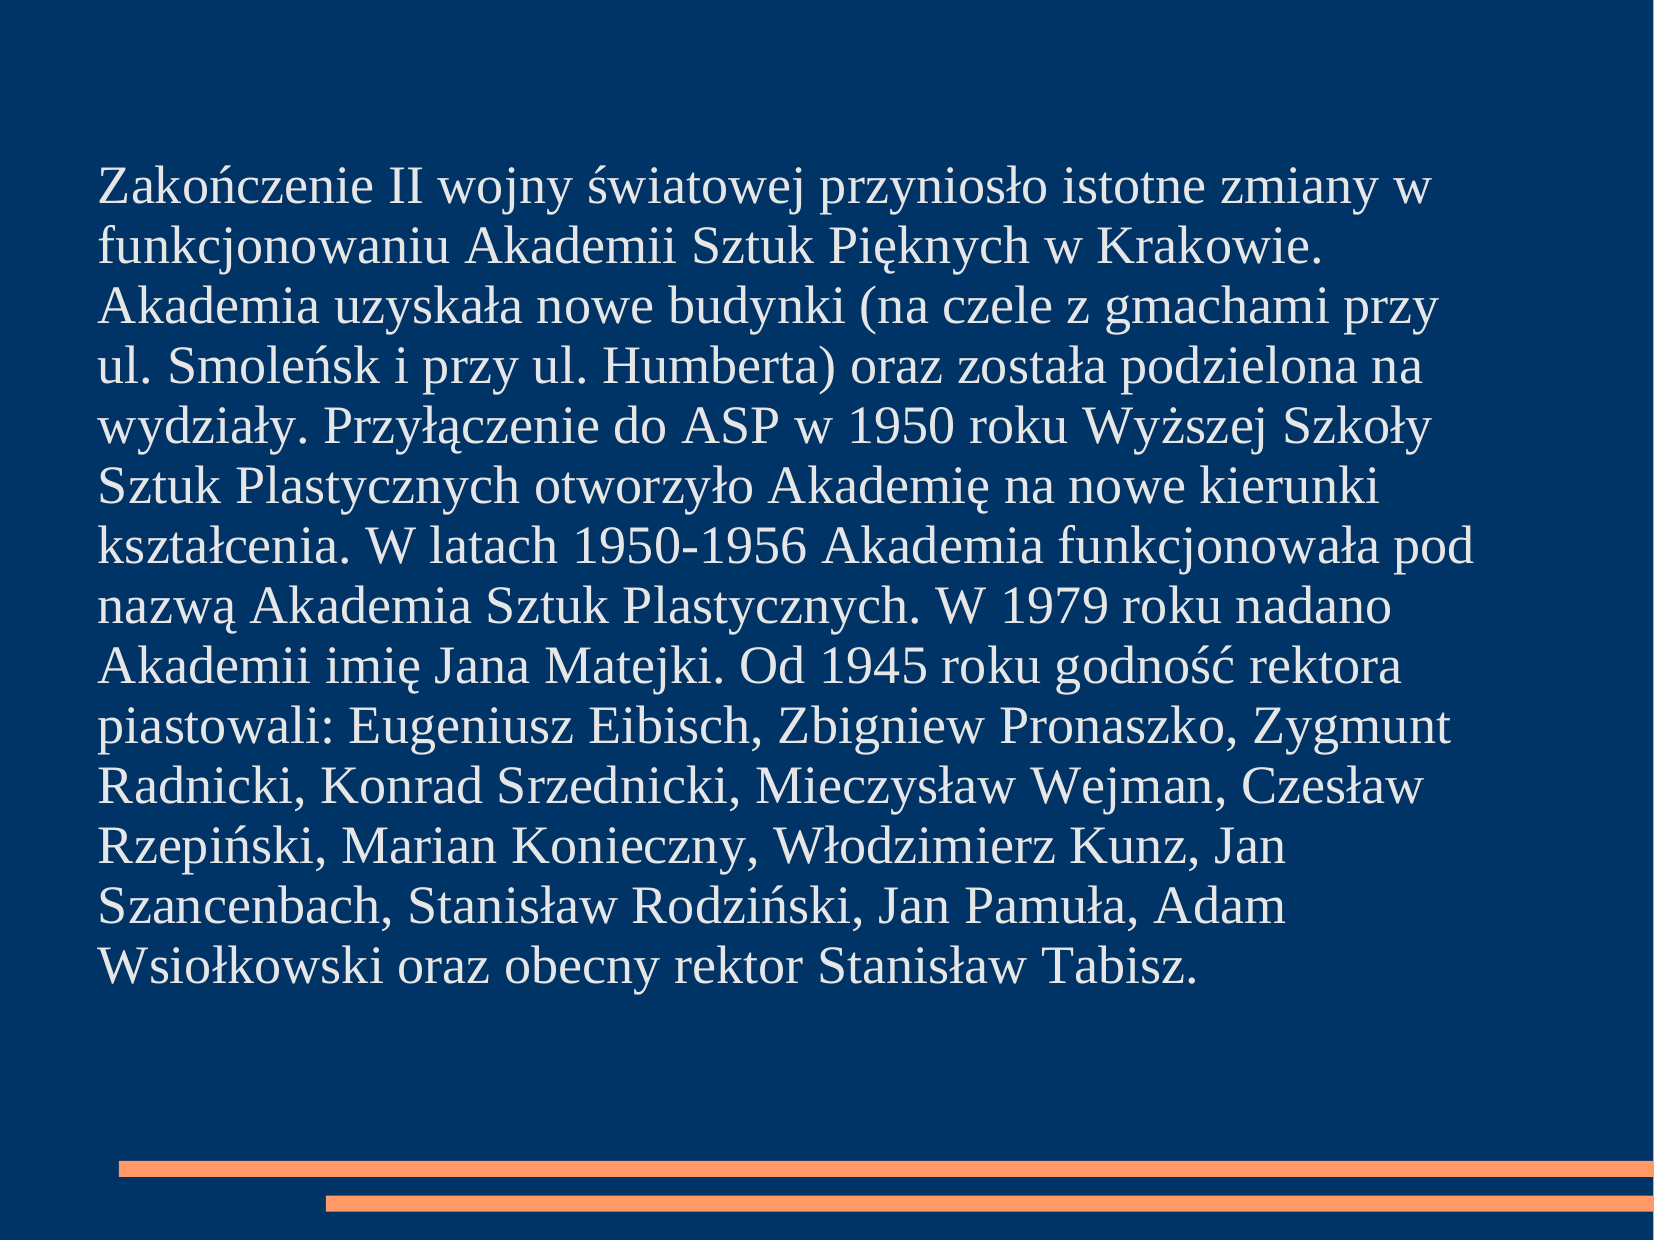

Zakończenie II wojny światowej przyniosło istotne zmiany w funkcjonowaniu Akademii Sztuk Pięknych w Krakowie. Akademia uzyskała nowe budynki (na czele z gmachami przy ul. Smoleńsk i przy ul. Humberta) oraz została podzielona na wydziały. Przyłączenie do ASP w 1950 roku Wyższej Szkoły Sztuk Plastycznych otworzyło Akademię na nowe kierunki kształcenia. W latach 1950-1956 Akademia funkcjonowała pod nazwą Akademia Sztuk Plastycznych. W 1979 roku nadano Akademii imię Jana Matejki. Od 1945 roku godność rektora piastowali: Eugeniusz Eibisch, Zbigniew Pronaszko, Zygmunt Radnicki, Konrad Srzednicki, Mieczysław Wejman, Czesław Rzepiński, Marian Konieczny, Włodzimierz Kunz, Jan Szancenbach, Stanisław Rodziński, Jan Pamuła, Adam Wsiołkowski oraz obecny rektor Stanisław Tabisz.
#